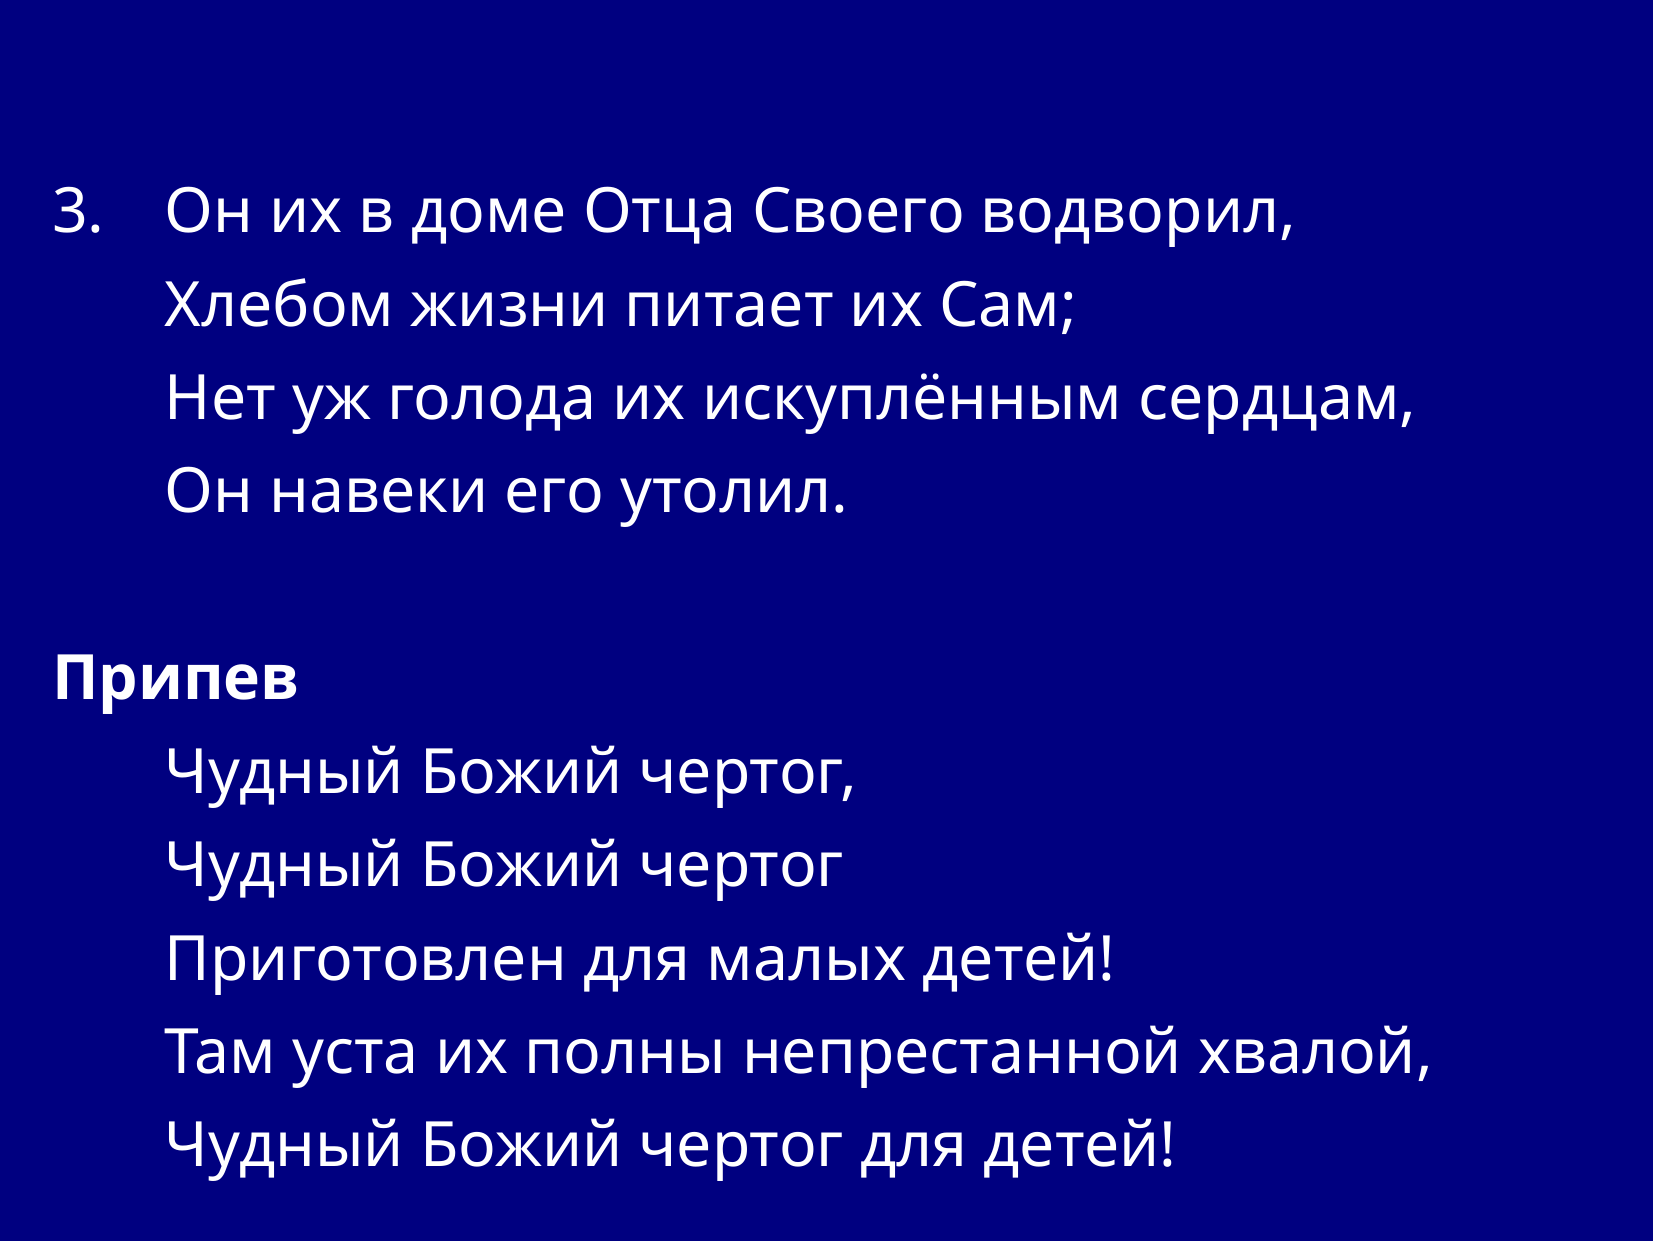

3.	Он их в доме Отца Своего водворил,
	Хлебом жизни питает их Сам;
	Нет уж голода их искуплённым сердцам,
	Он навеки его утолил.
Припев
	Чудный Божий чертог,
	Чудный Божий чертог
	Приготовлен для малых детей!
	Там уста их полны непрестанной хвалой,
	Чудный Божий чертог для детей!